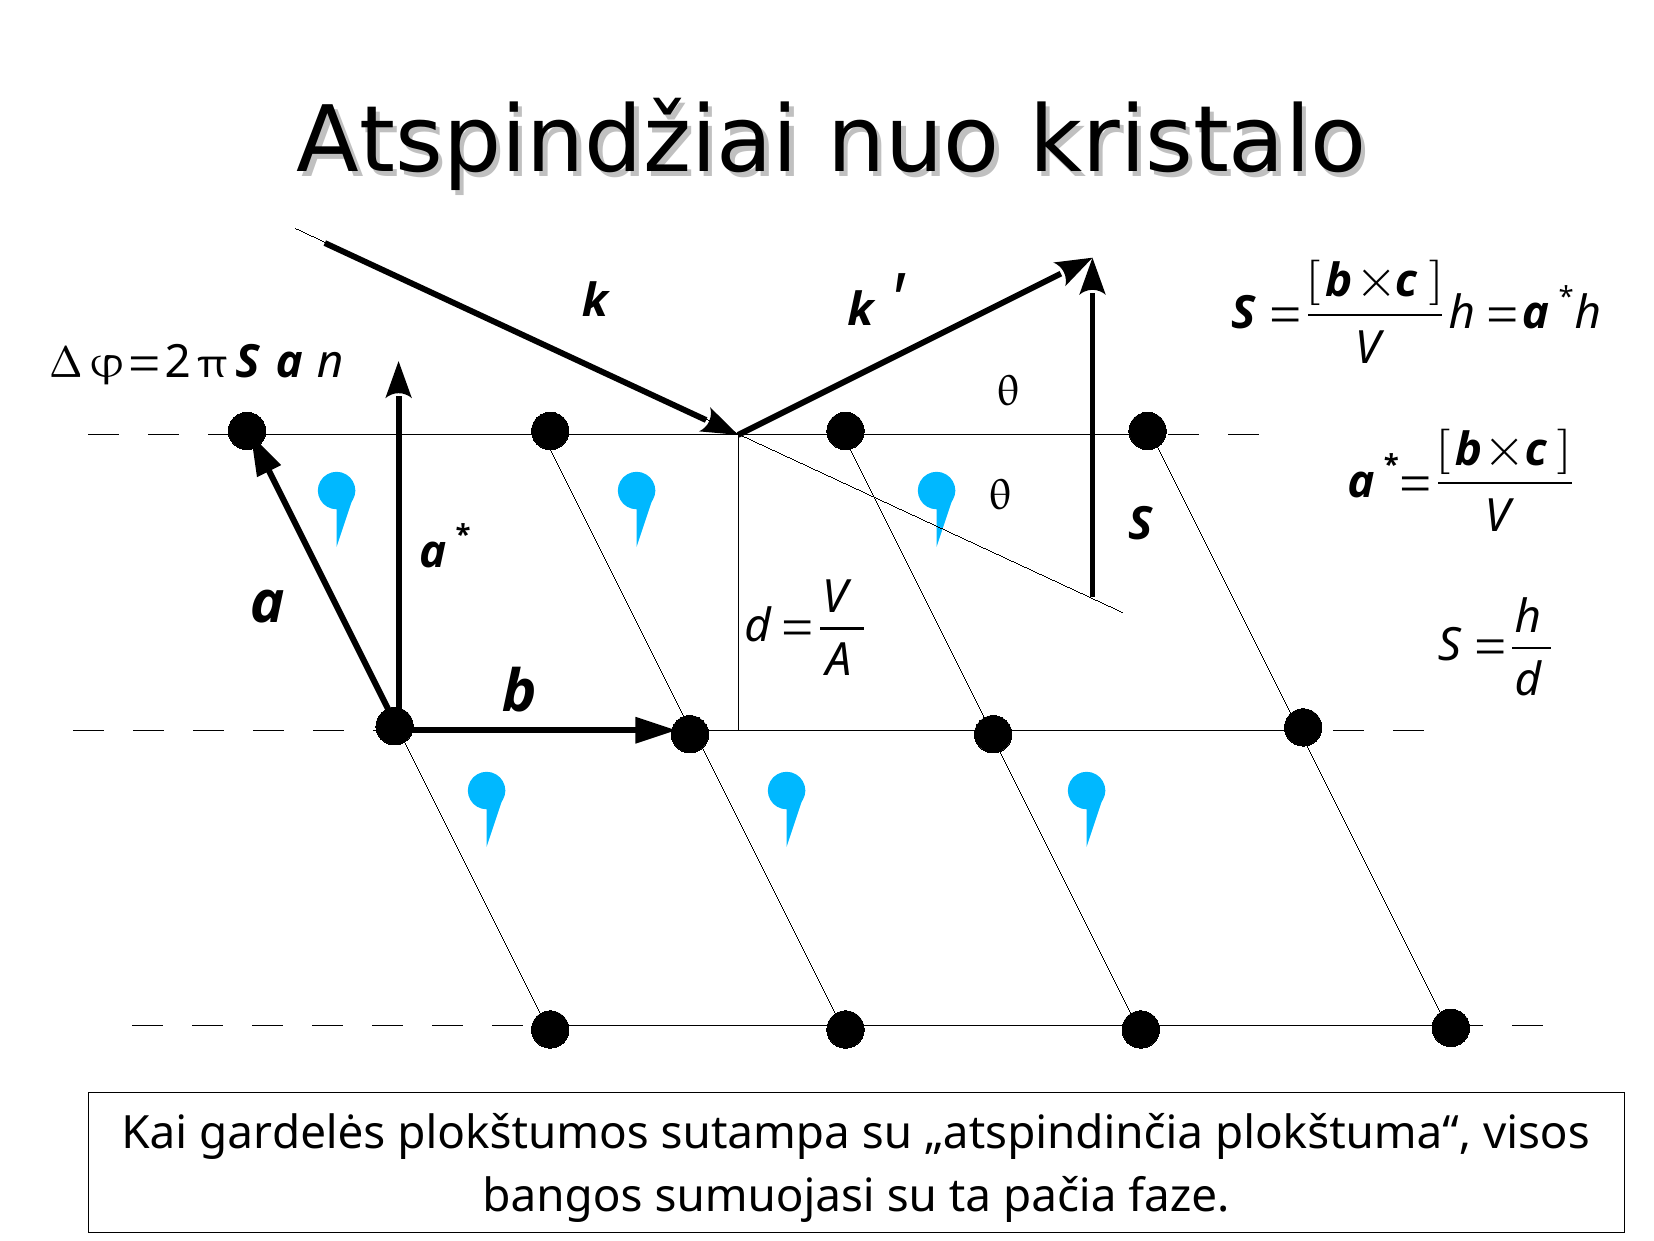

# Atspindžiai nuo kristalo
a
b
Kai gardelės plokštumos sutampa su „atspindinčia plokštuma“, visos bangos sumuojasi su ta pačia faze.